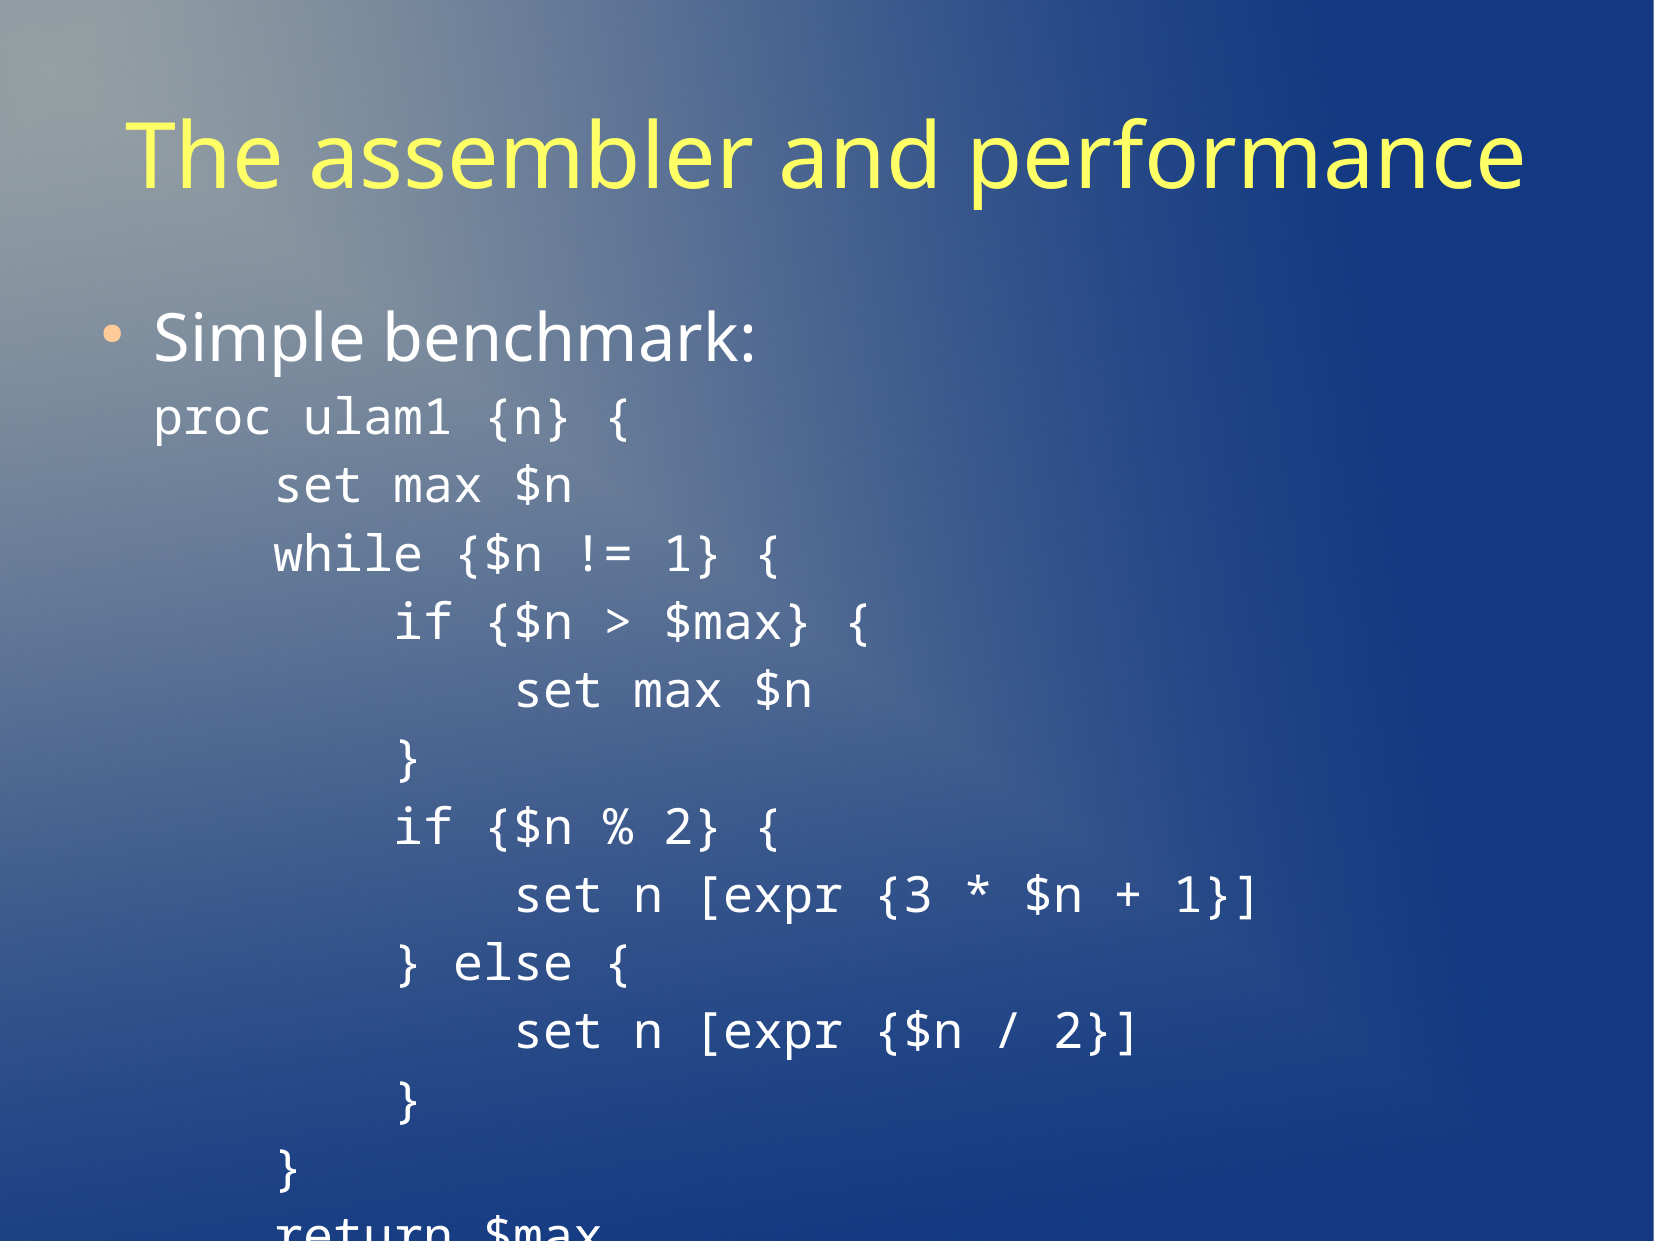

# The assembler and performance
Simple benchmark:
proc ulam1 {n} {
 set max $n
 while {$n != 1} {
 if {$n > $max} {
 set max $n
 }
 if {$n % 2} {
 set n [expr {3 * $n + 1}]
 } else {
 set n [expr {$n / 2}]
 }
 }
 return $max
}